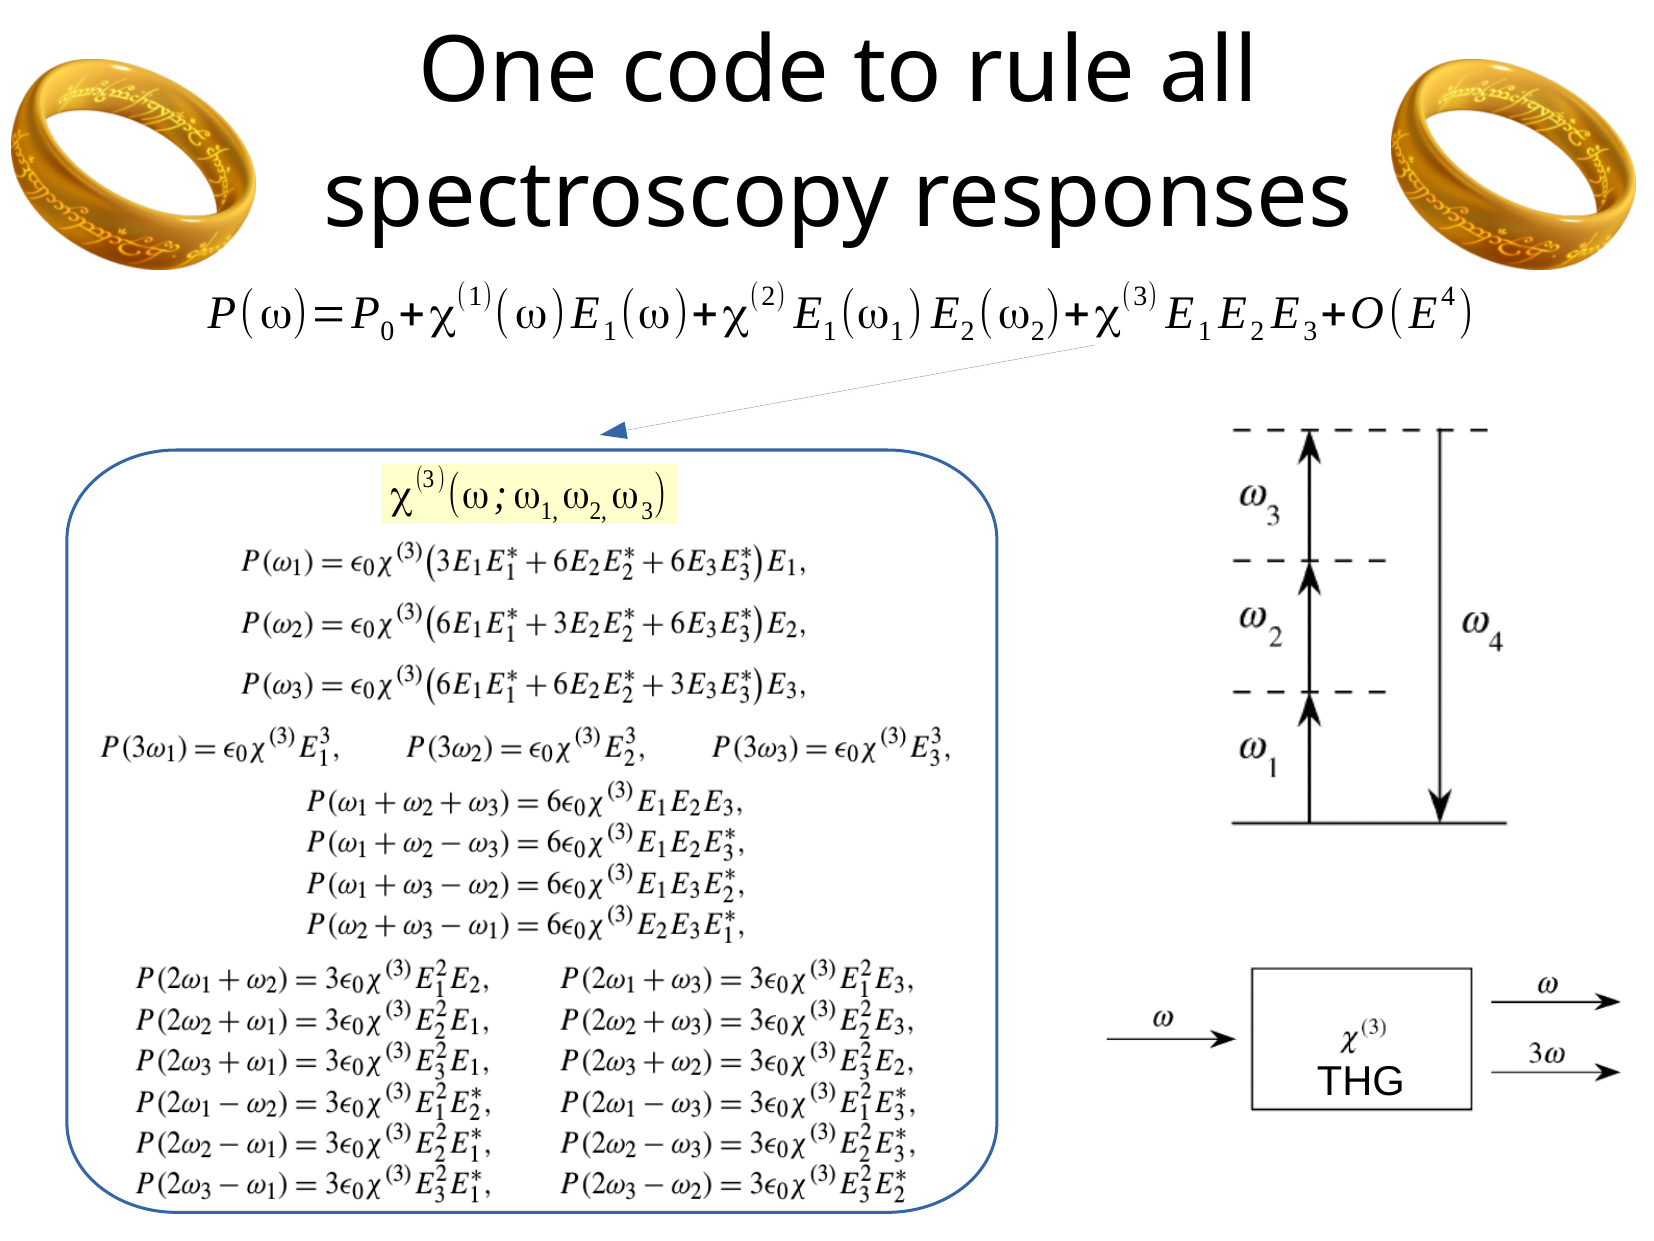

# One code to rule all spectroscopy responses
THG